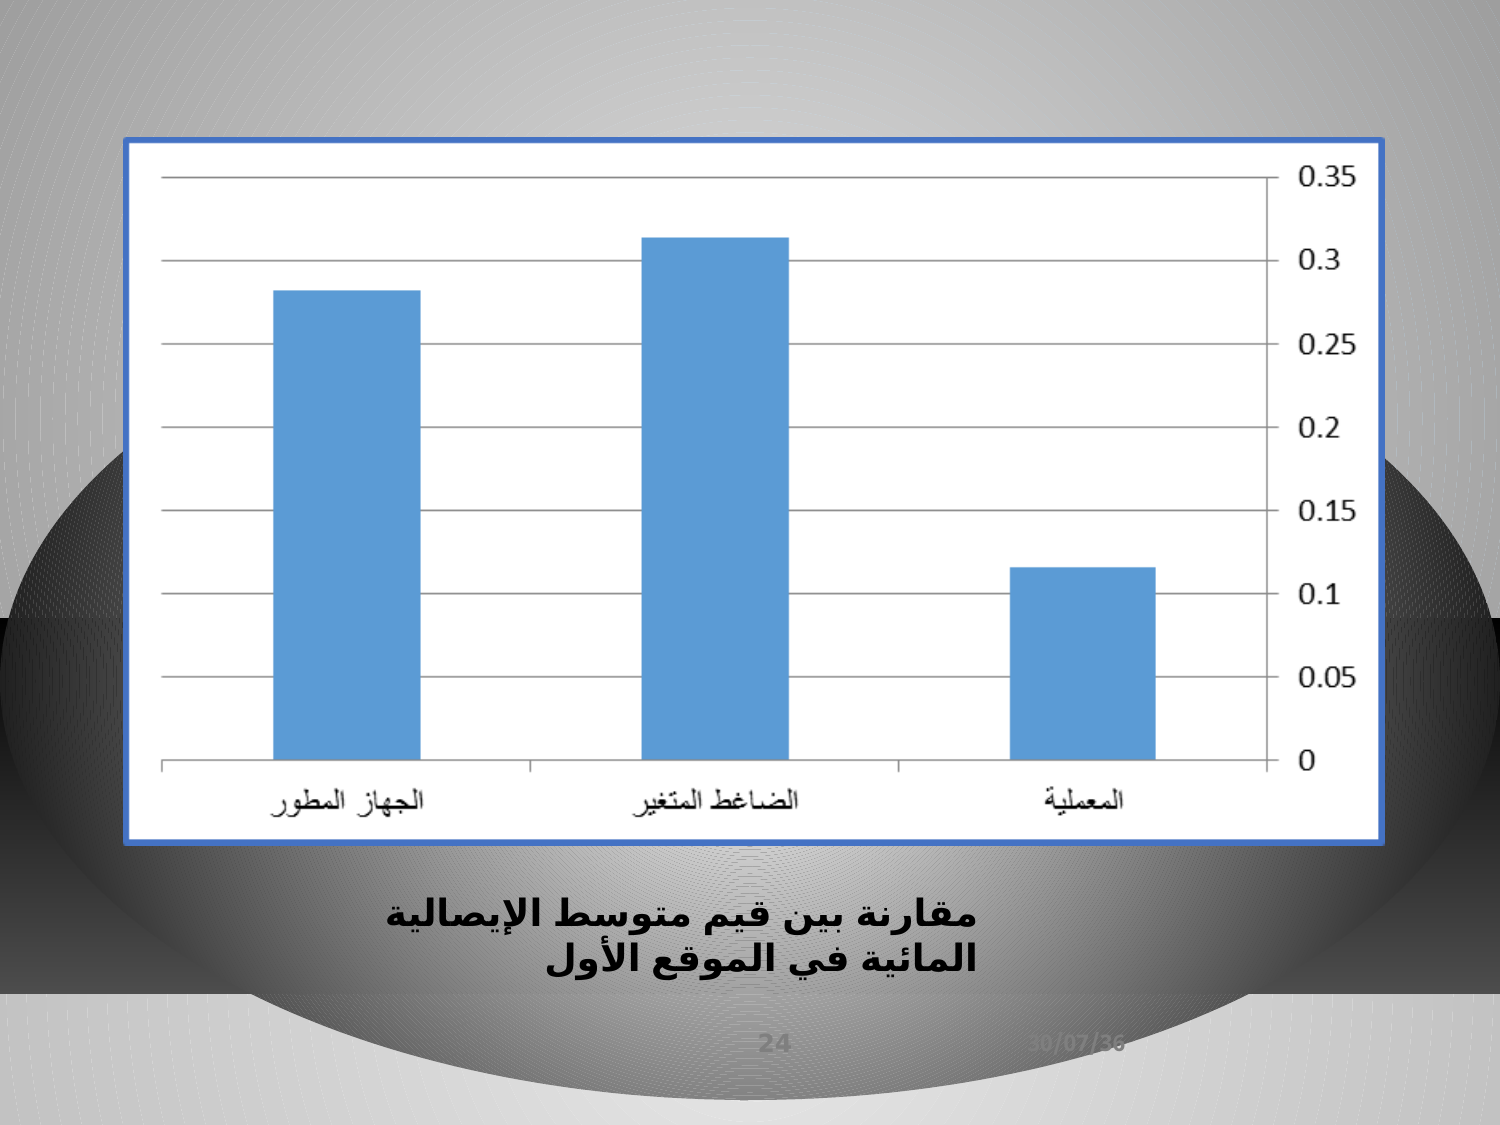

مقارنة بين قيم متوسط الإيصالية المائية في الموقع الأول
30/07/36